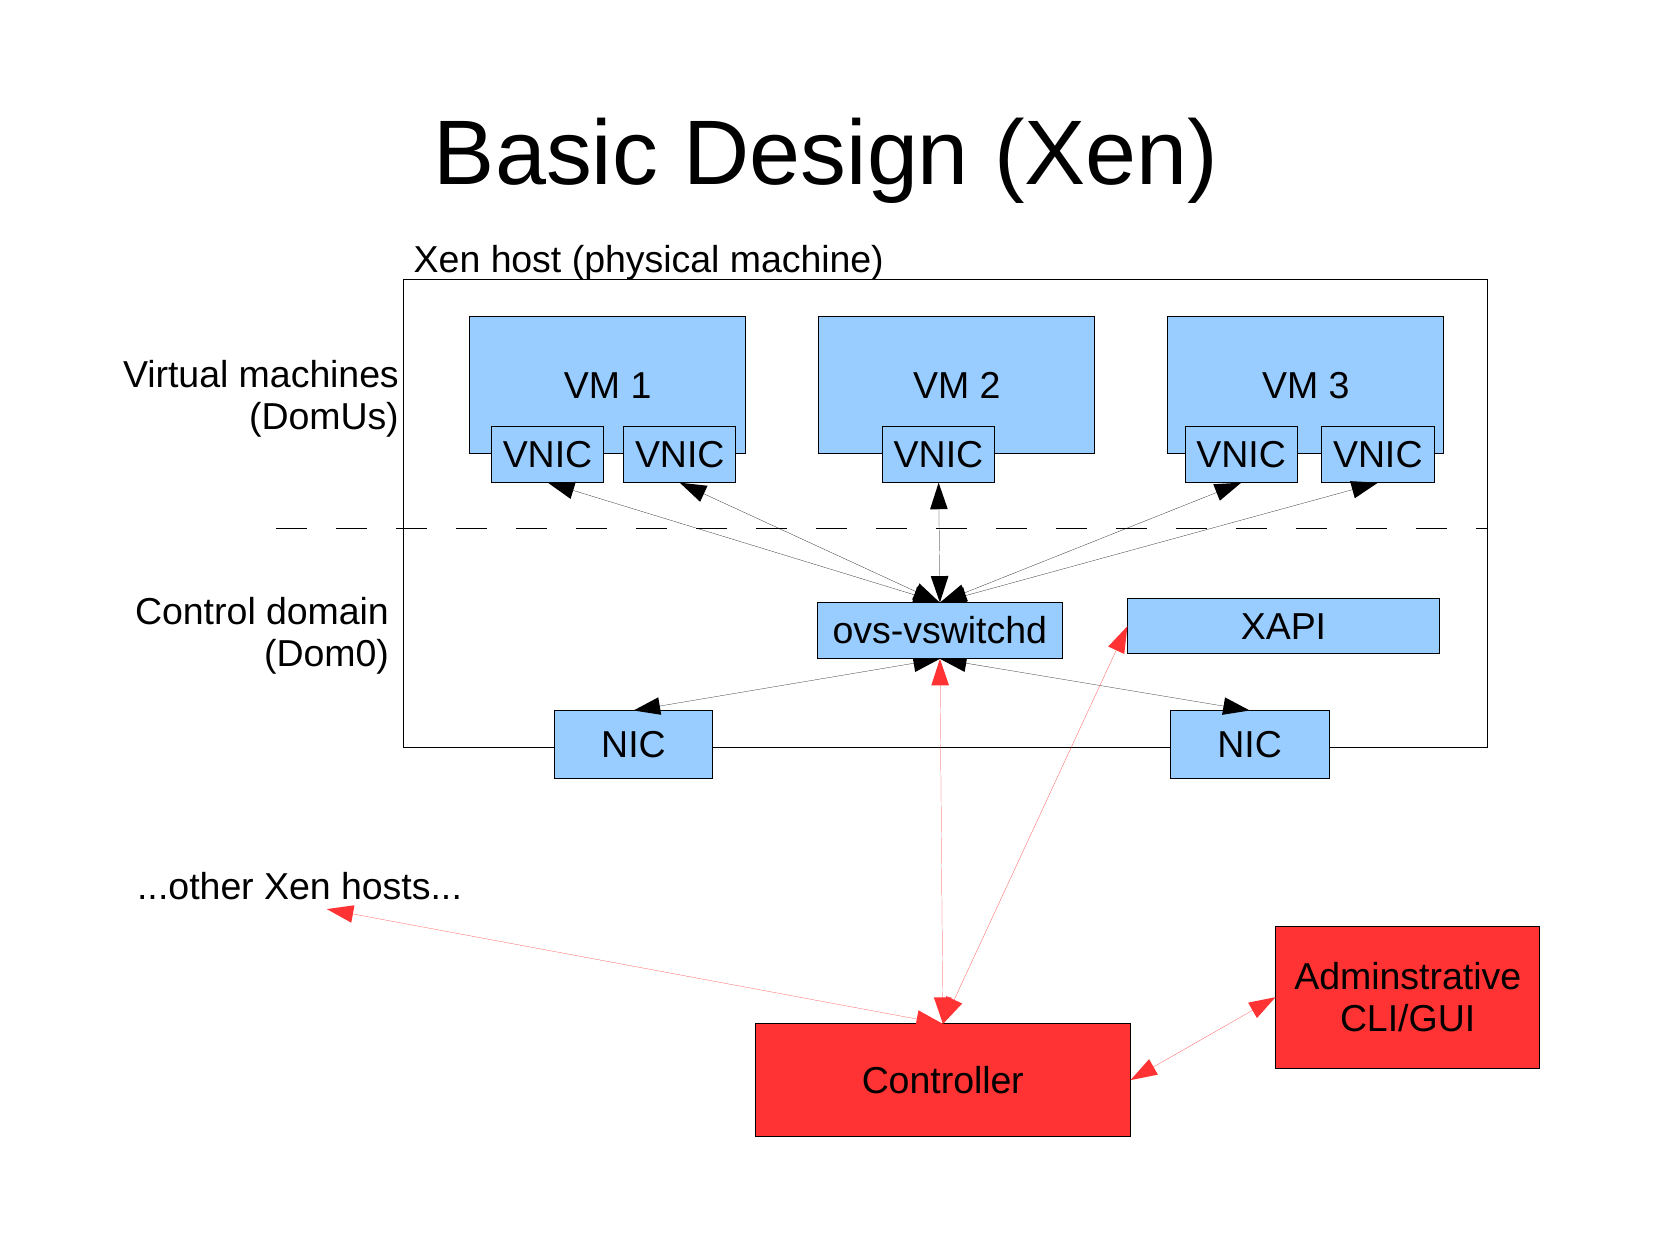

# Basic Design (Xen)
Xen host (physical machine)
VM 1
VM 2
VM 3
Virtual machines
(DomUs)
VNIC
VNIC
VNIC
VNIC
VNIC
Control domain
(Dom0)
XAPI
ovs-vswitchd
NIC
NIC
...other Xen hosts...
Adminstrative
CLI/GUI
Controller